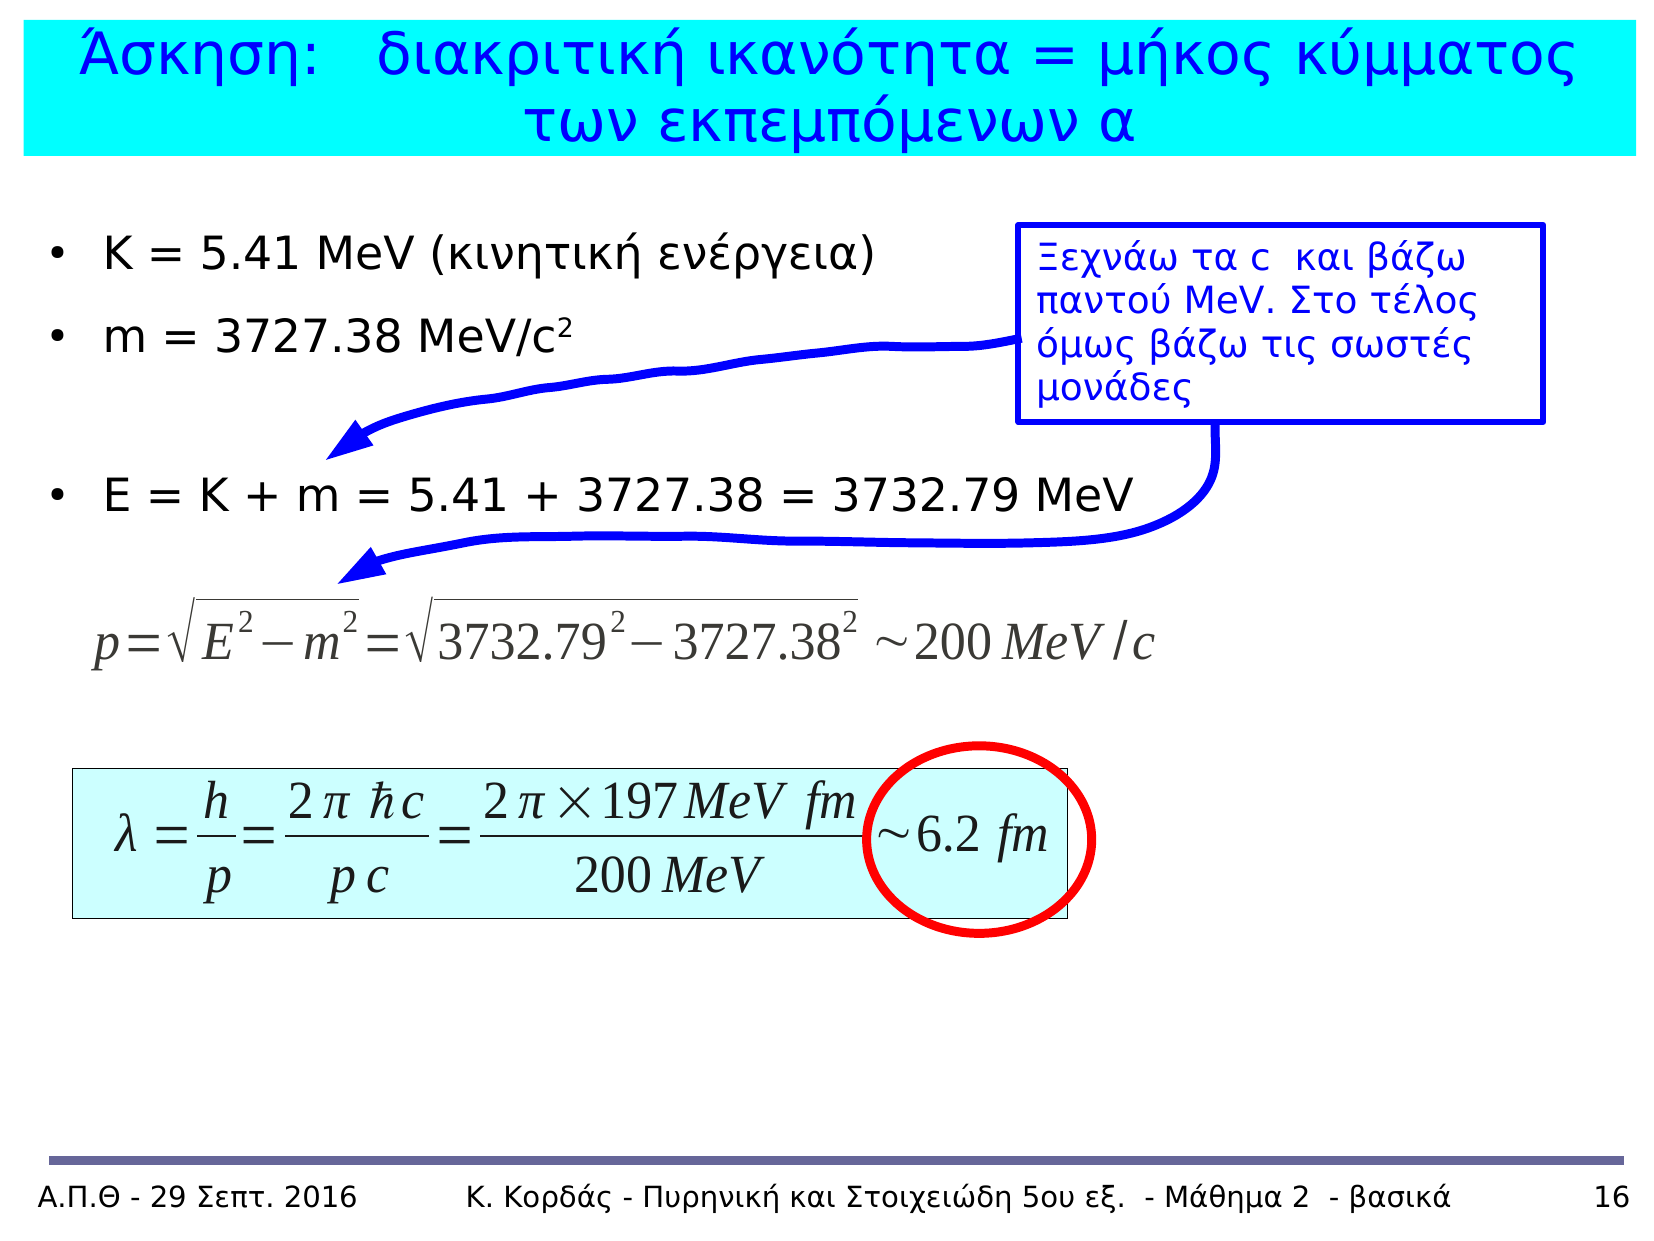

# Άσκηση: διακριτική ικανότητα = μήκος κύμματος των εκπεμπόμενων α
K = 5.41 MeV (κινητική ενέργεια)
m = 3727.38 MeV/c2
Ε = K + m = 5.41 + 3727.38 = 3732.79 MeV
Ξεχνάω τα c και βάζω παντού MeV. Στο τέλος όμως βάζω τις σωστές μονάδες
Α.Π.Θ - 29 Σεπτ. 2016
Κ. Κορδάς - Πυρηνική και Στοιχειώδη 5ου εξ. - Μάθημα 2 - βασικά
16